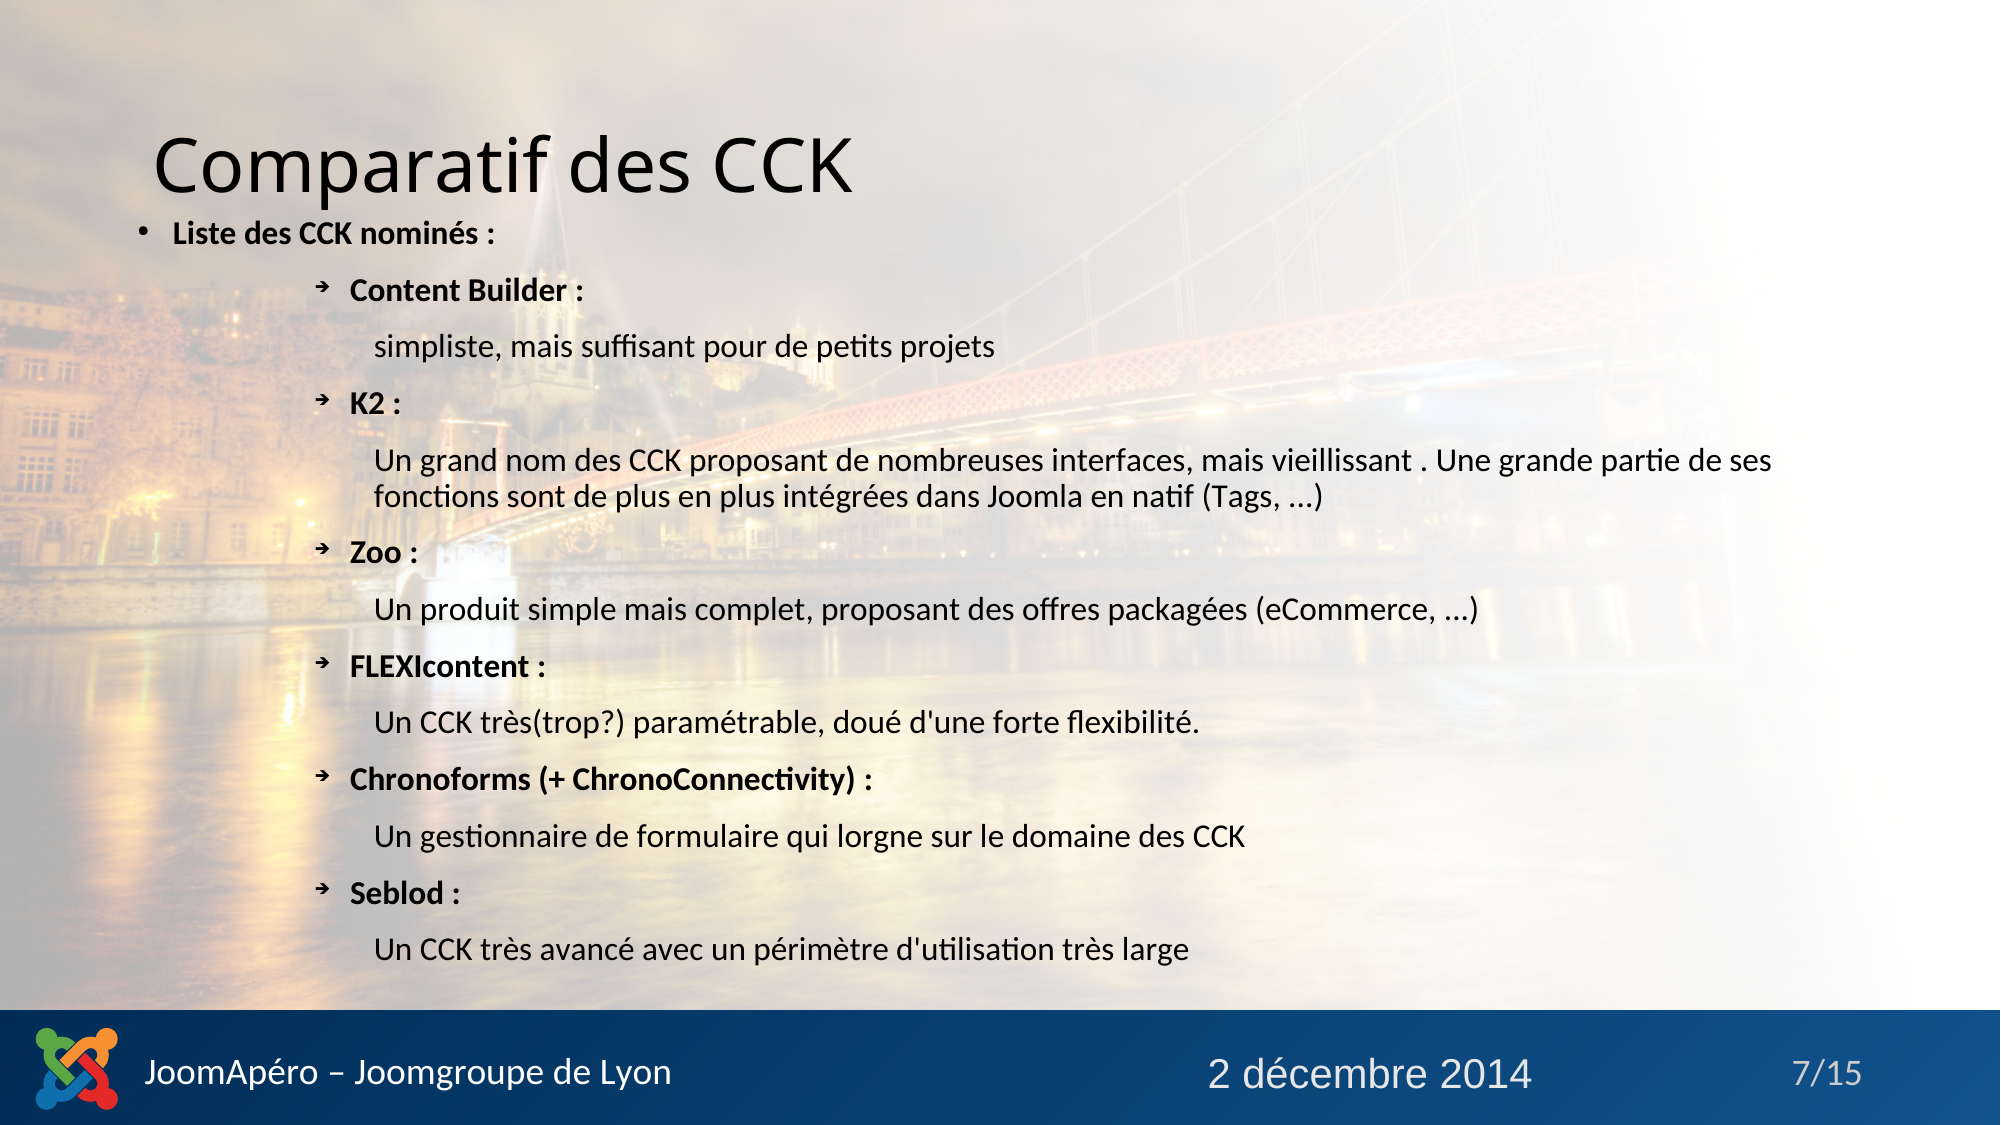

# Comparatif des CCK
Liste des CCK nominés :
Content Builder :
simpliste, mais suffisant pour de petits projets
K2 :
Un grand nom des CCK proposant de nombreuses interfaces, mais vieillissant . Une grande partie de ses fonctions sont de plus en plus intégrées dans Joomla en natif (Tags, ...)
Zoo :
Un produit simple mais complet, proposant des offres packagées (eCommerce, ...)
FLEXIcontent :
Un CCK très(trop?) paramétrable, doué d'une forte flexibilité.
Chronoforms (+ ChronoConnectivity) :
Un gestionnaire de formulaire qui lorgne sur le domaine des CCK
Seblod :
Un CCK très avancé avec un périmètre d'utilisation très large
7